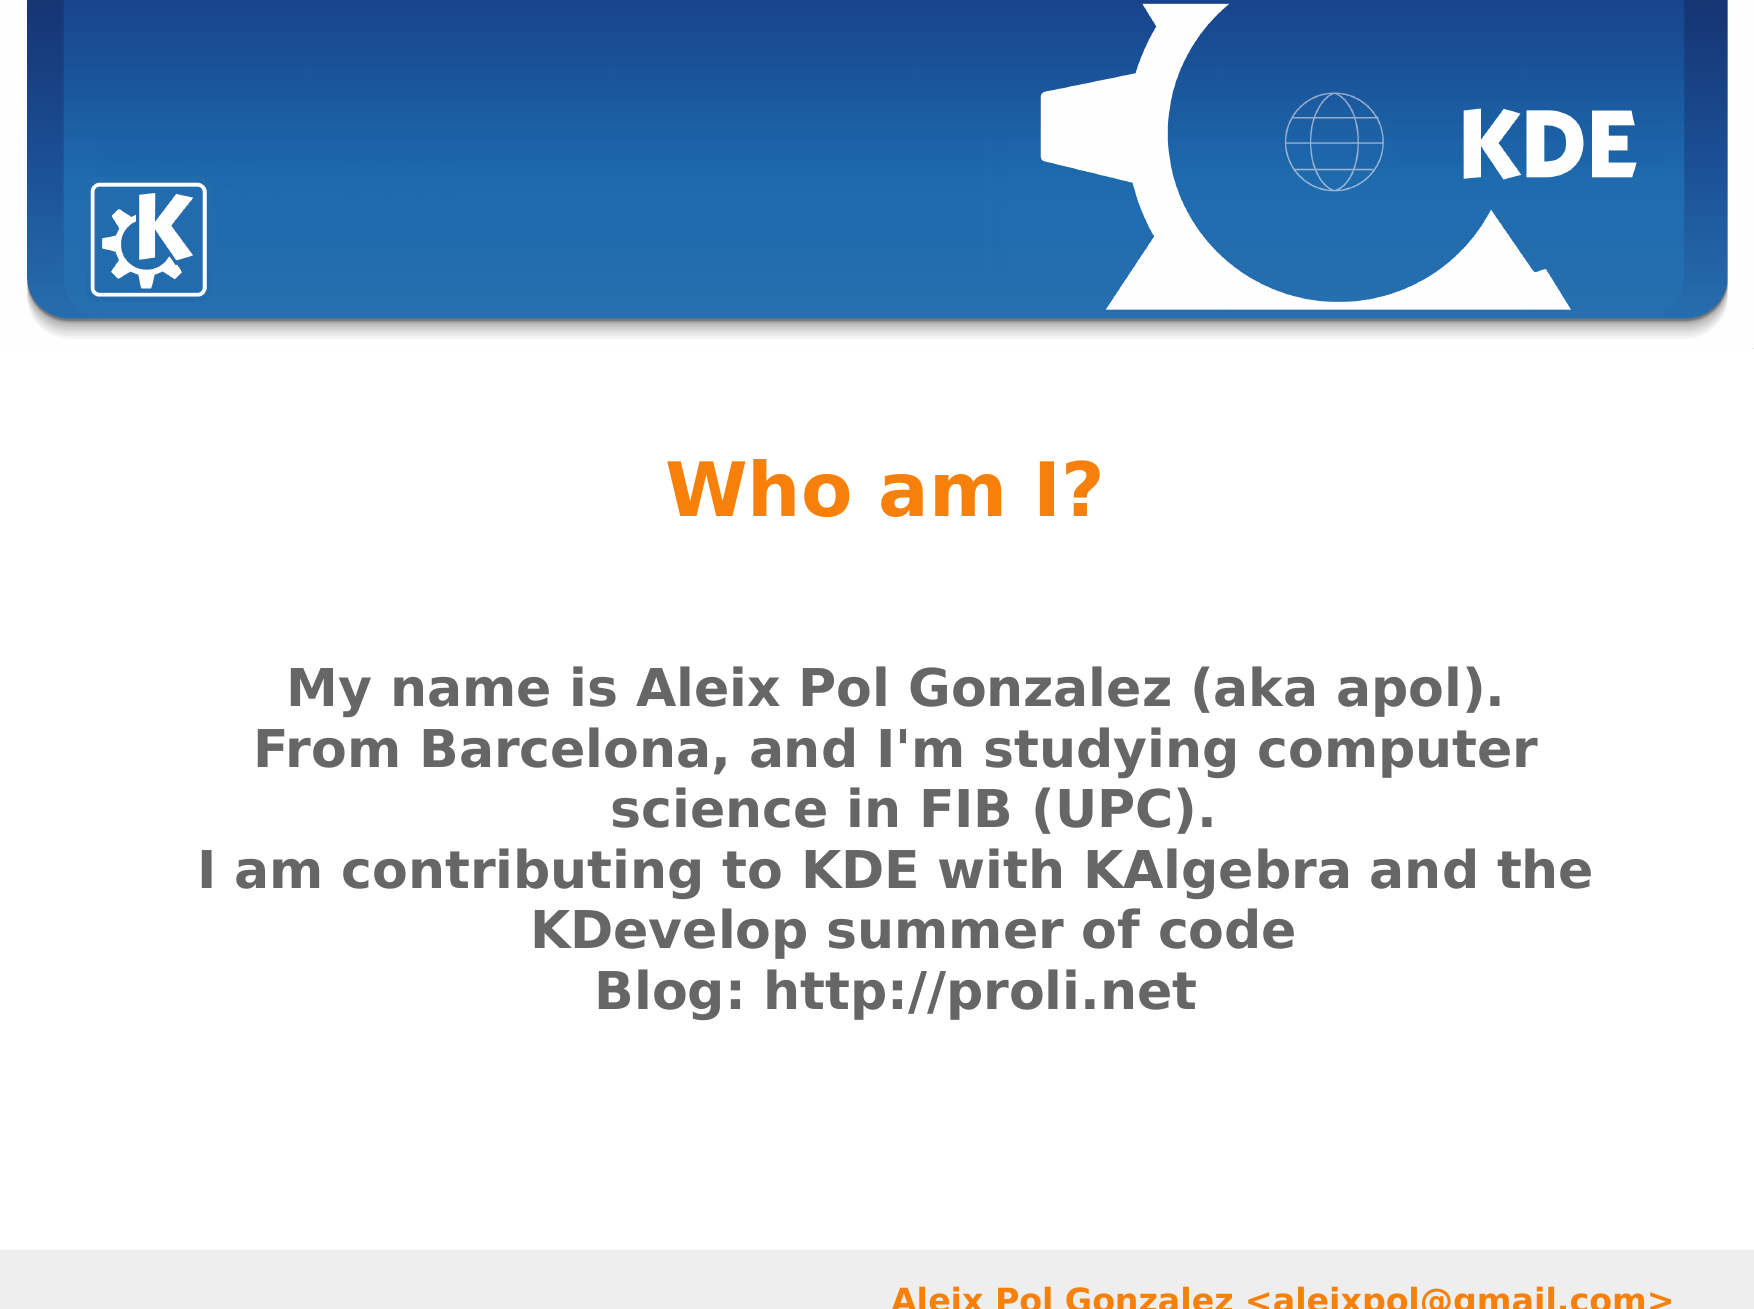

Who am I?
My name is Aleix Pol Gonzalez (aka apol).
From Barcelona, and I'm studying computer science in FIB (UPC).
I am contributing to KDE with KAlgebra and the KDevelop summer of code
Blog: http://proli.net